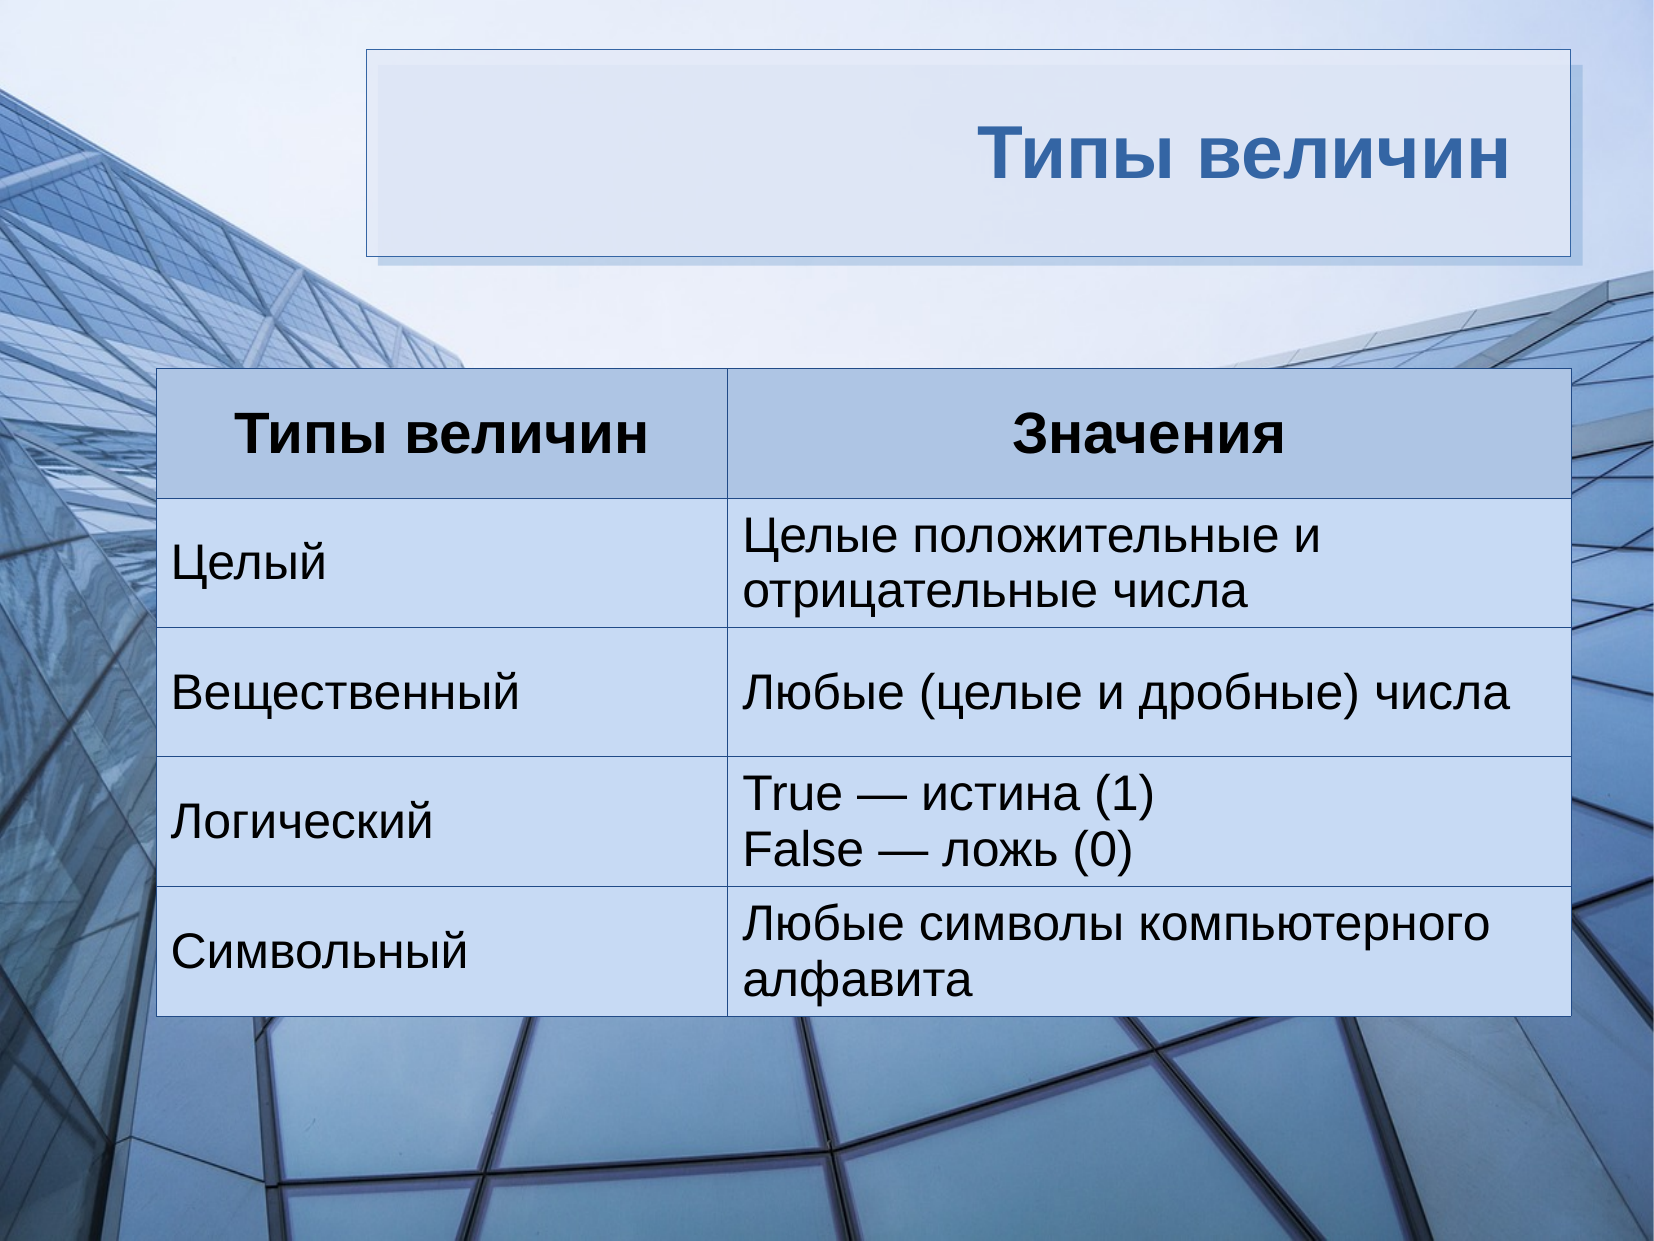

# Типы величин
| Типы величин | Значения |
| --- | --- |
| Целый | Целые положительные и отрицательные числа |
| Вещественный | Любые (целые и дробные) числа |
| Логический | True — истина (1) False — ложь (0) |
| Символьный | Любые символы компьютерного алфавита |